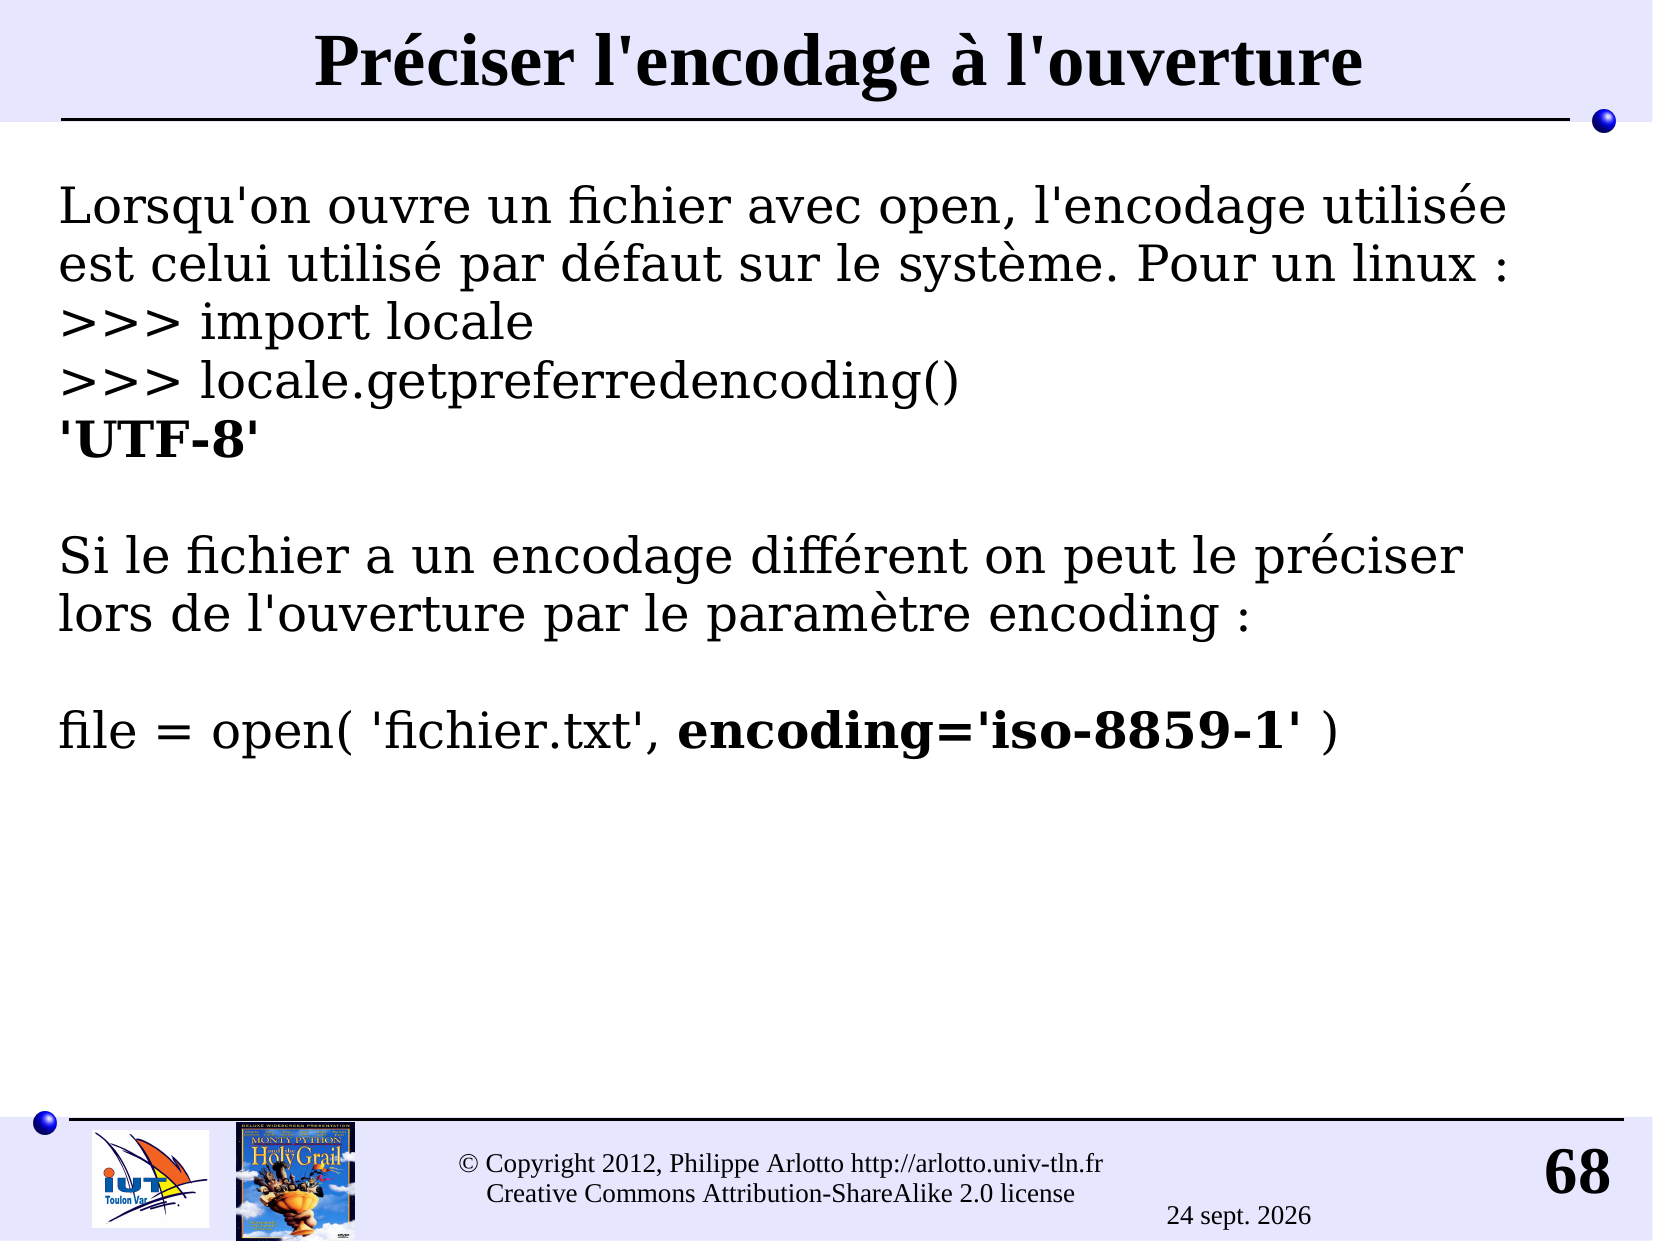

# Préciser l'encodage à l'ouverture
Lorsqu'on ouvre un fichier avec open, l'encodage utilisée est celui utilisé par défaut sur le système. Pour un linux :
>>> import locale
>>> locale.getpreferredencoding()
'UTF-8'
Si le fichier a un encodage différent on peut le préciser lors de l'ouverture par le paramètre encoding :
file = open( 'fichier.txt', encoding='iso-8859-1' )